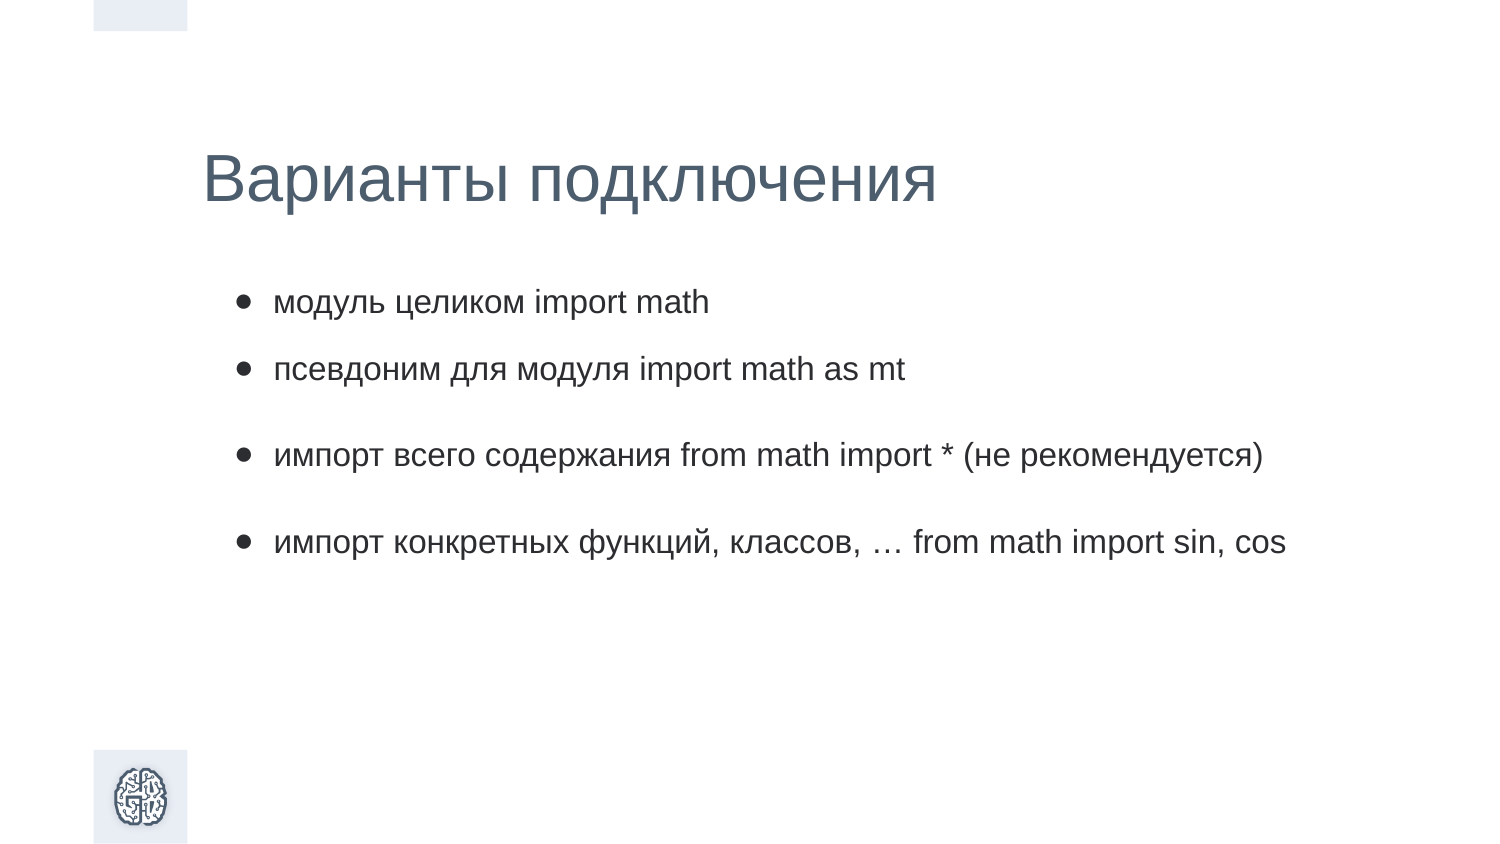

Варианты подключения
модуль целиком import math
псевдоним для модуля import math as mt
импорт всего содержания from math import * (не рекомендуется)
импорт конкретных функций, классов, … from math import sin, cos